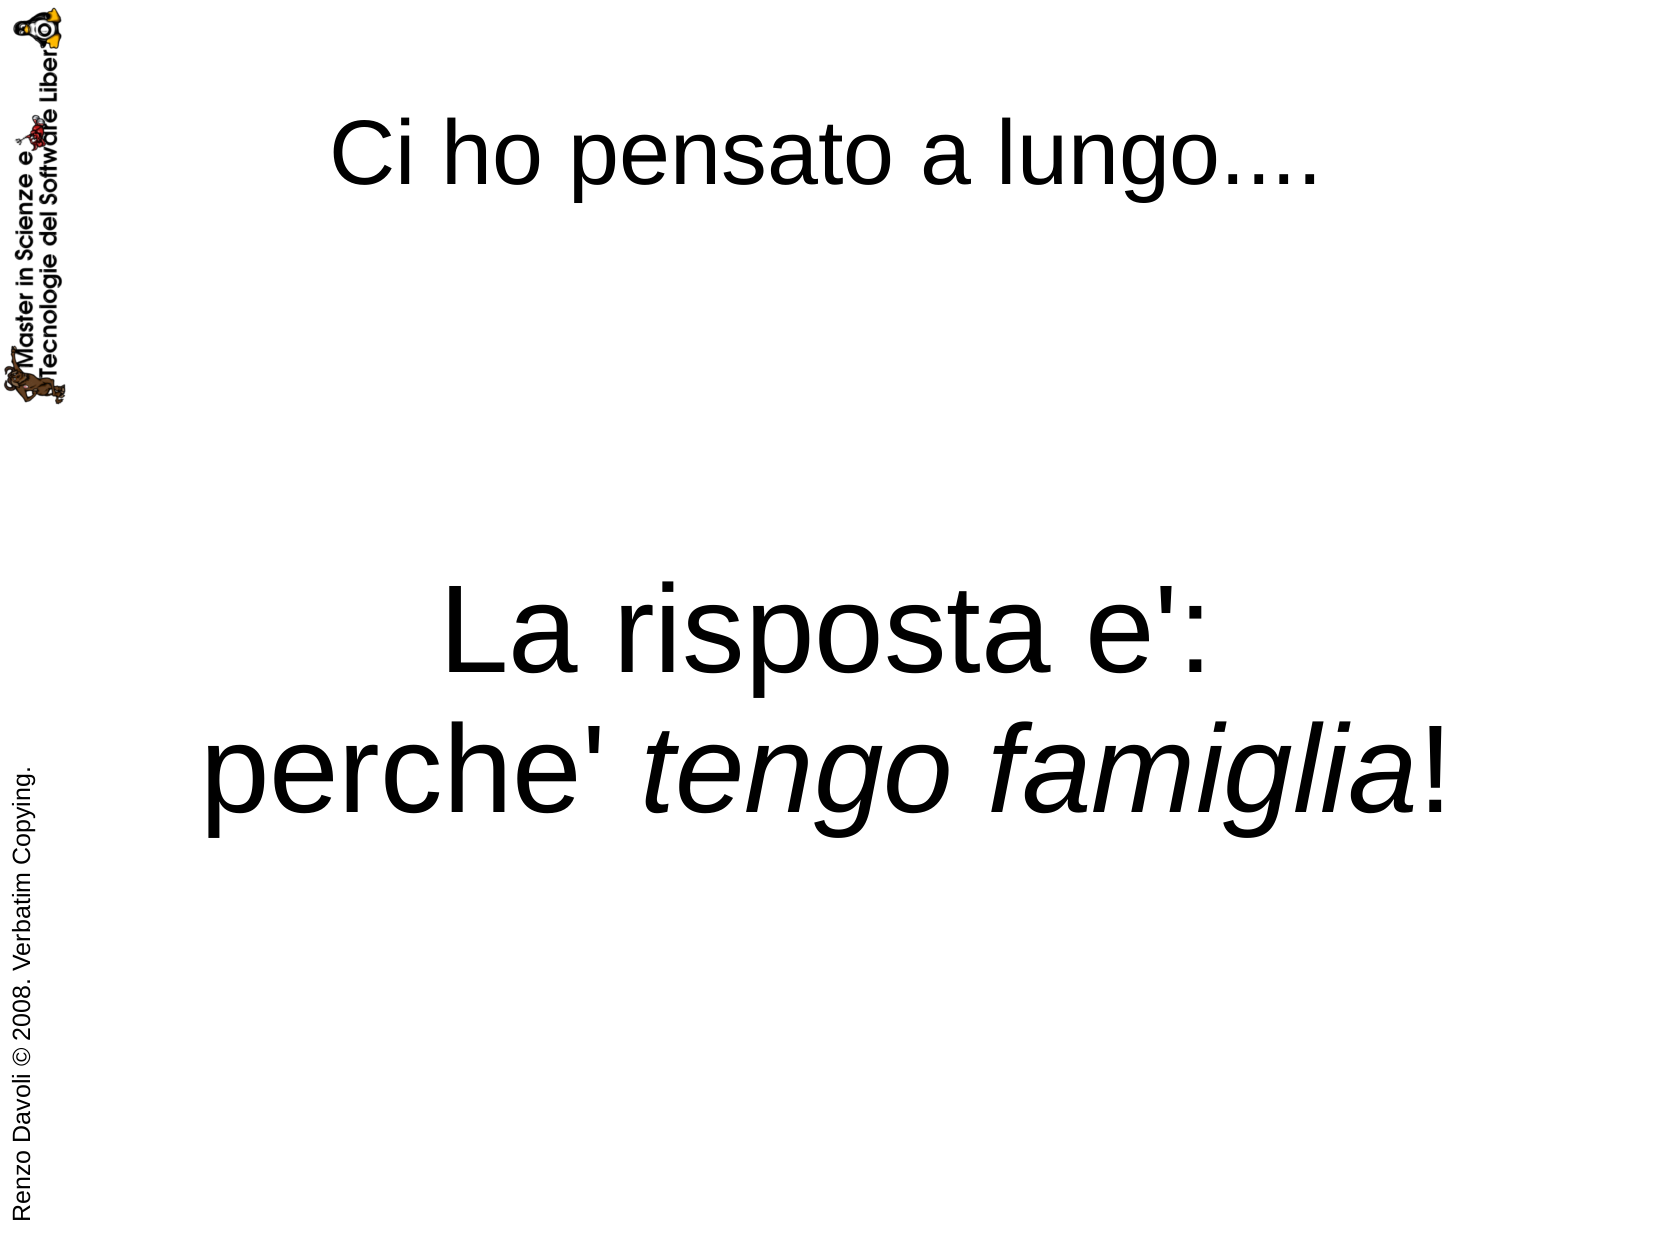

# Ci ho pensato a lungo....
La risposta e':
perche' tengo famiglia!